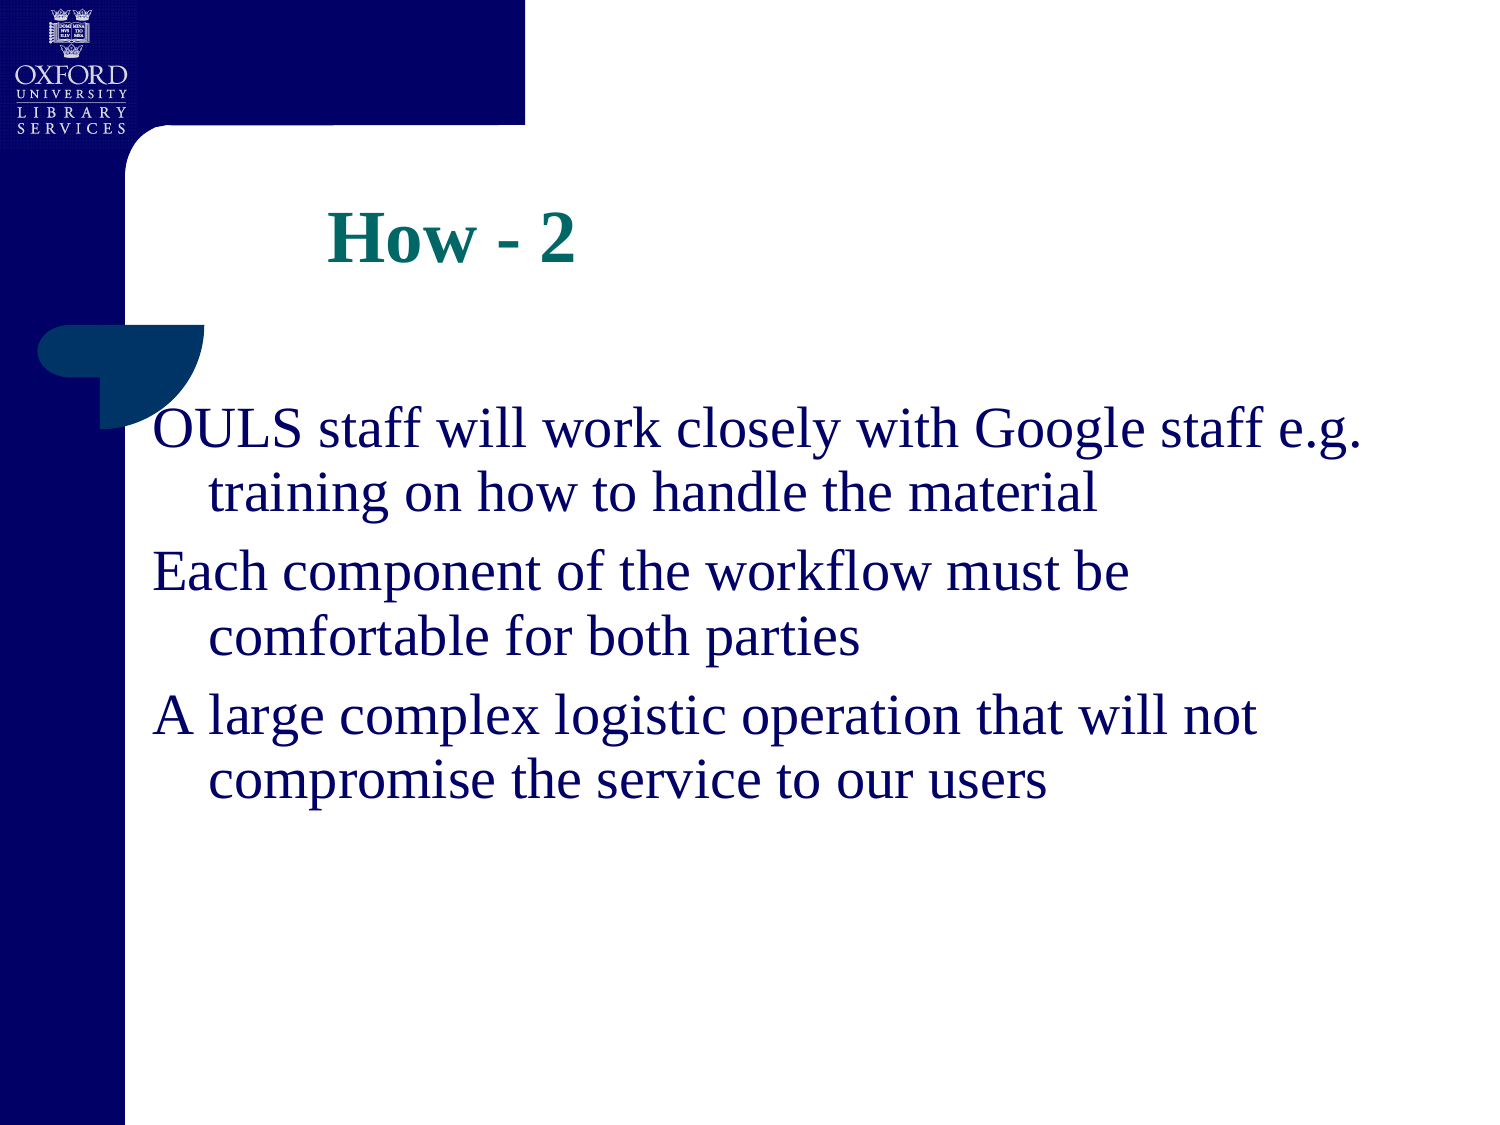

# How - 2
OULS staff will work closely with Google staff e.g. training on how to handle the material
Each component of the workflow must be comfortable for both parties
A large complex logistic operation that will not compromise the service to our users